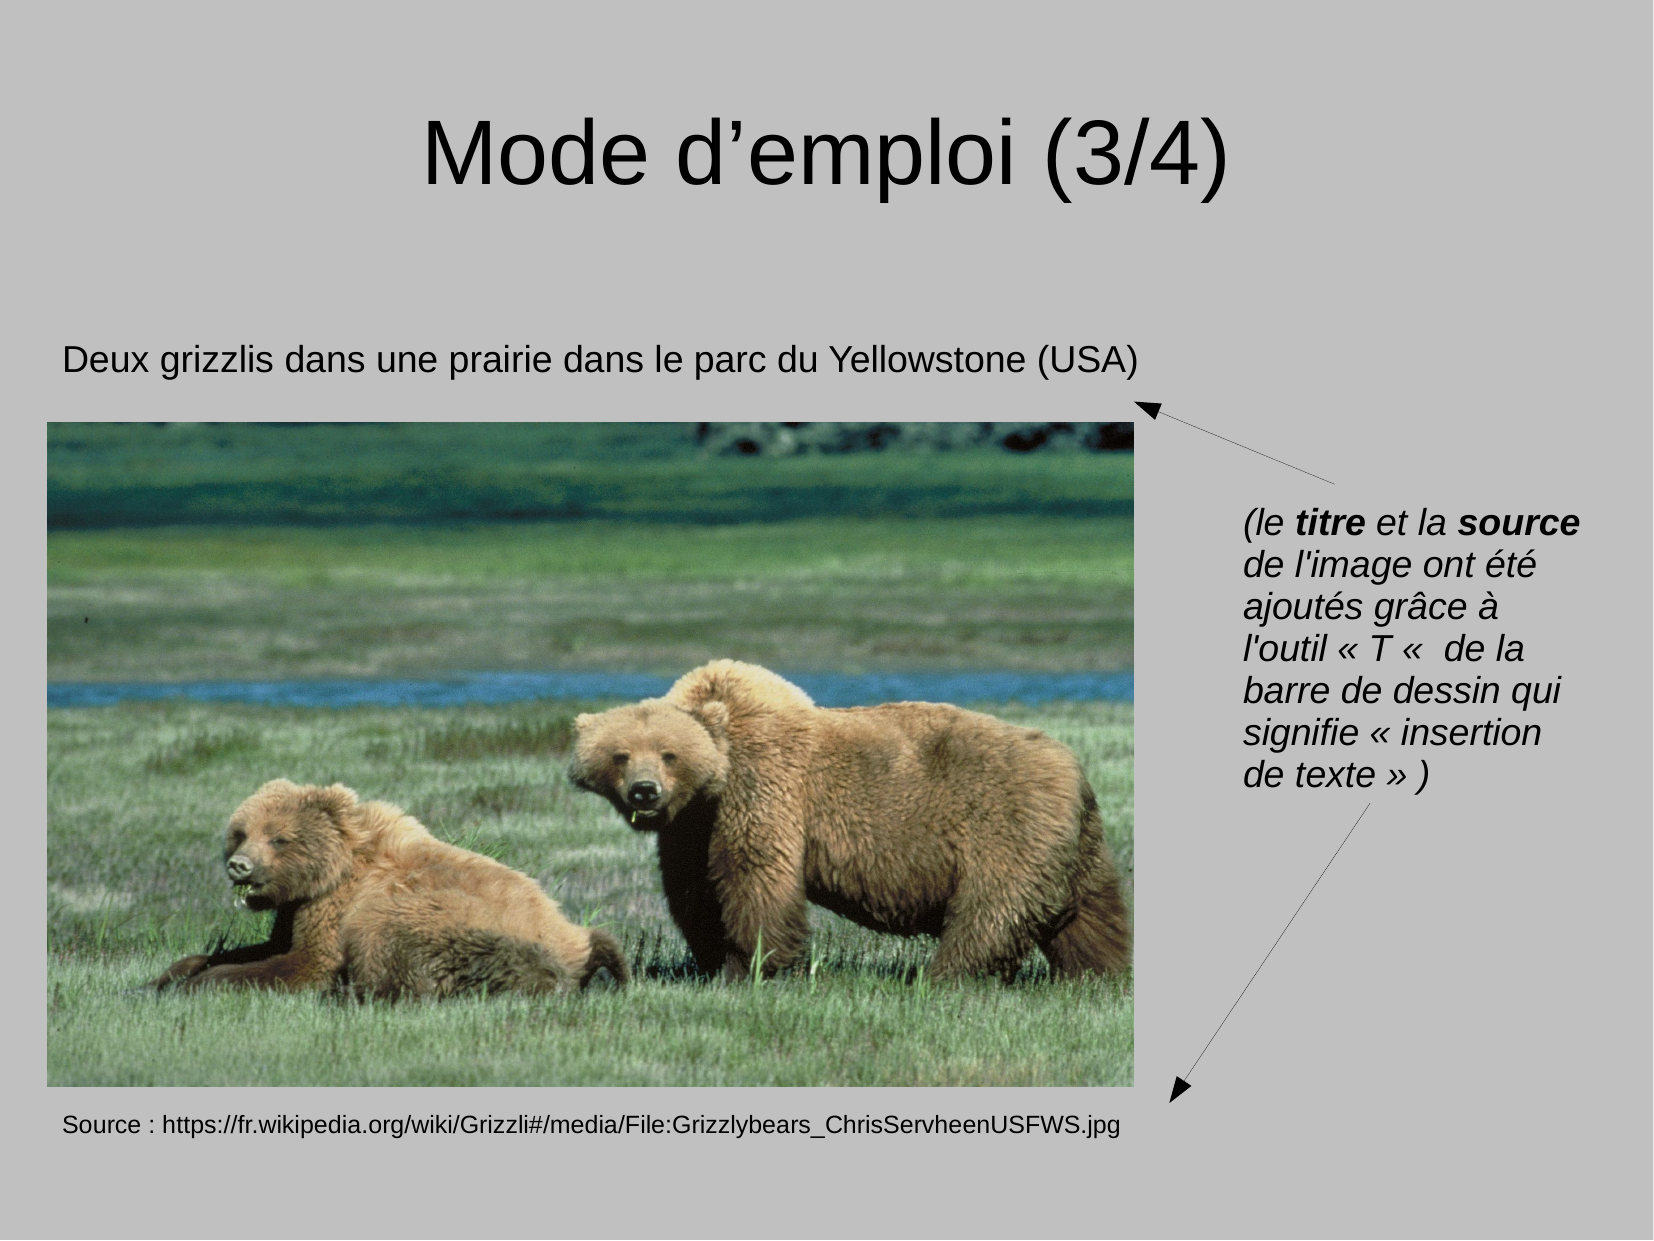

# Mode d’emploi (3/4)
Deux grizzlis dans une prairie dans le parc du Yellowstone (USA)
(le titre et la source de l'image ont été ajoutés grâce à l'outil « T «  de la barre de dessin qui signifie « insertion de texte » )
Source : https://fr.wikipedia.org/wiki/Grizzli#/media/File:Grizzlybears_ChrisServheenUSFWS.jpg